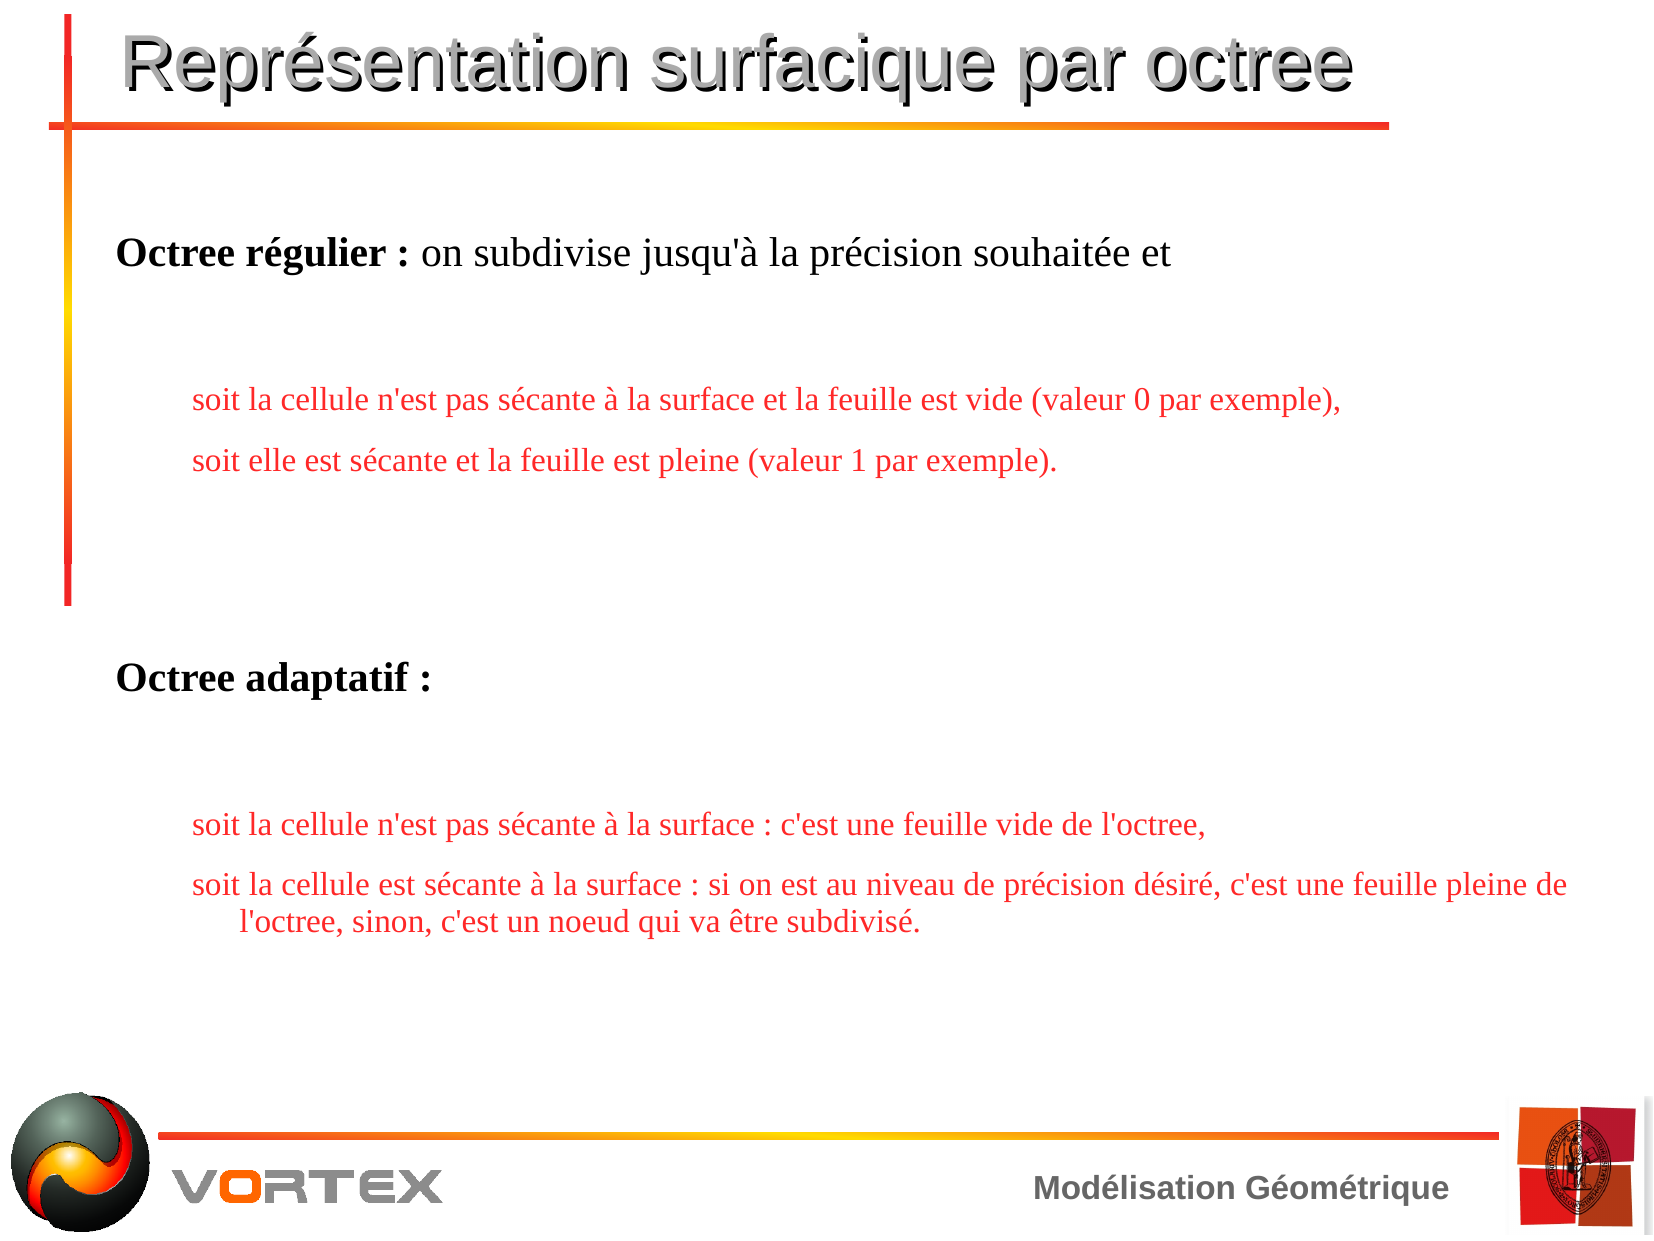

# Représentation surfacique par octree
Octree régulier : on subdivise jusqu'à la précision souhaitée et
soit la cellule n'est pas sécante à la surface et la feuille est vide (valeur 0 par exemple),
soit elle est sécante et la feuille est pleine (valeur 1 par exemple).
Octree adaptatif :
soit la cellule n'est pas sécante à la surface : c'est une feuille vide de l'octree,
soit la cellule est sécante à la surface : si on est au niveau de précision désiré, c'est une feuille pleine de l'octree, sinon, c'est un noeud qui va être subdivisé.